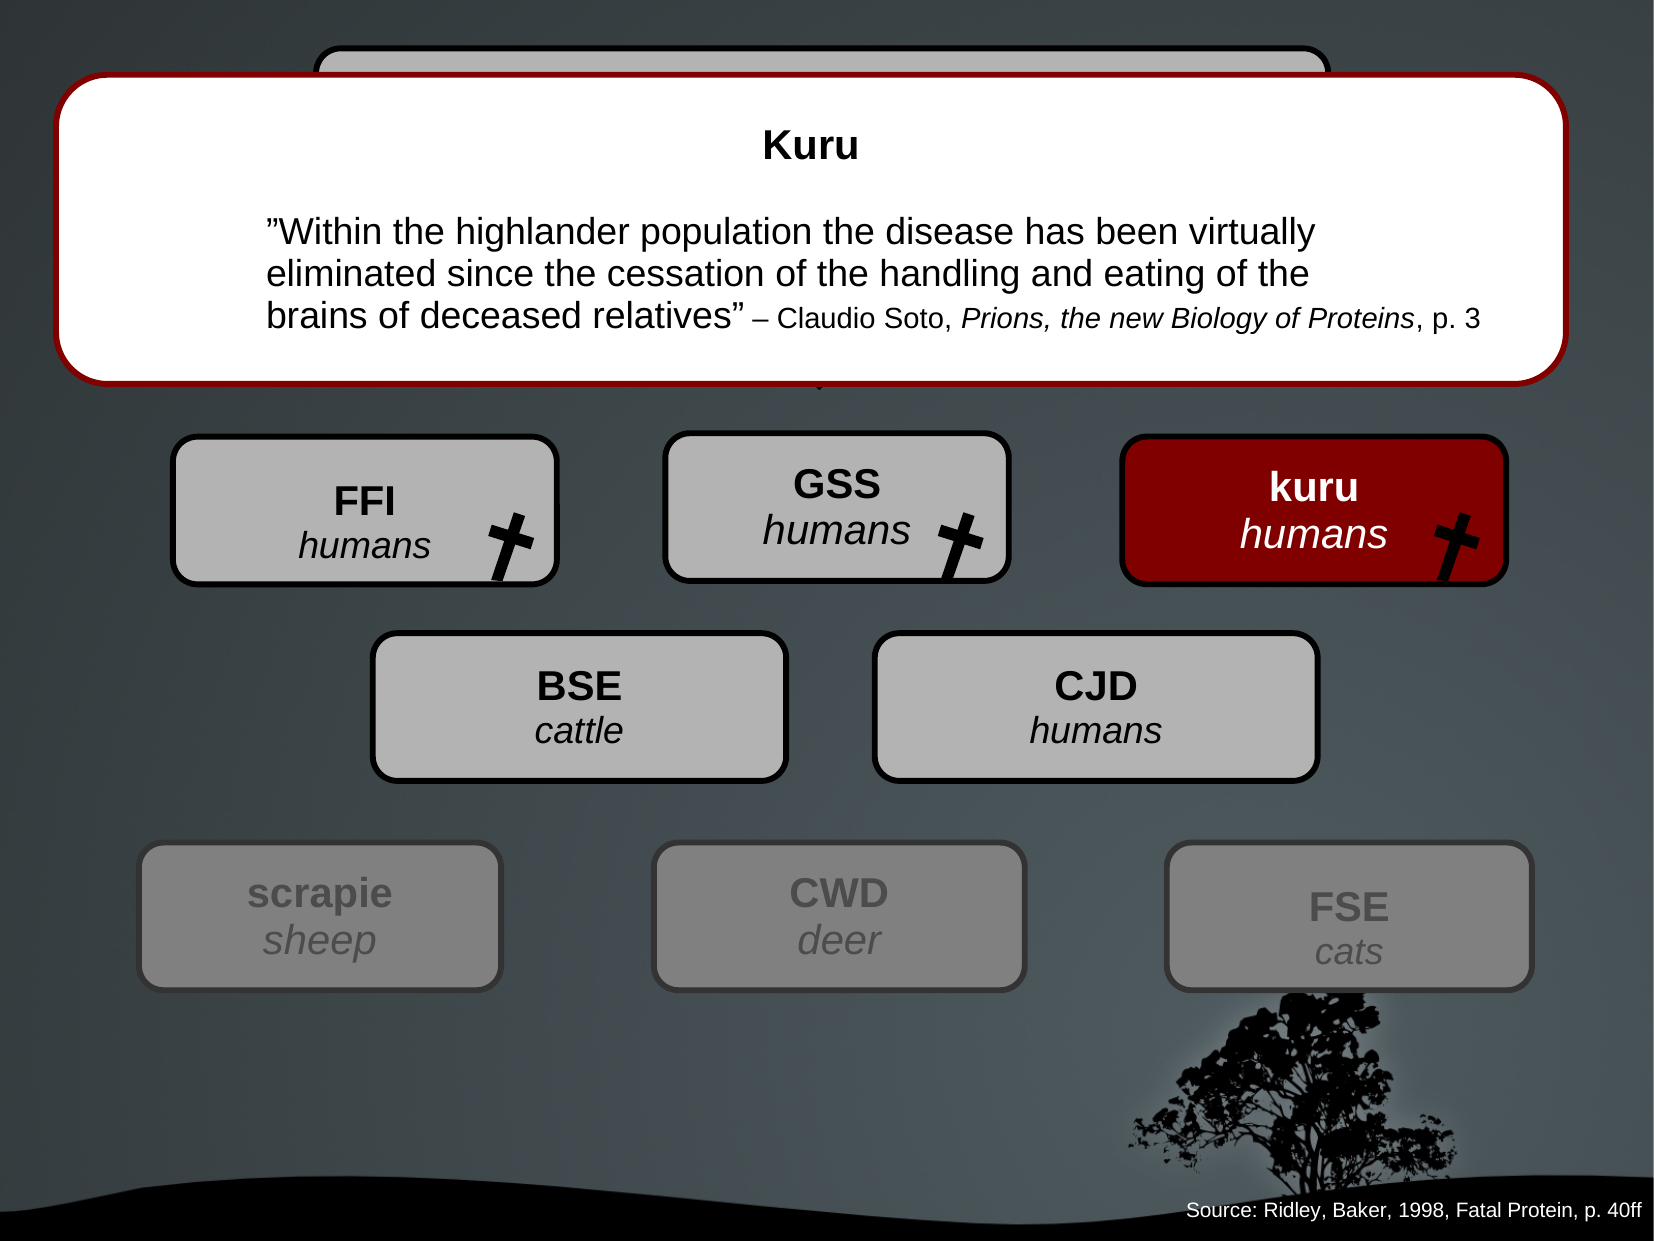

Kuru
”Within the highlander population the disease has been virtually
eliminated since the cessation of the handling and eating of the
brains of deceased relatives” – Claudio Soto, Prions, the new Biology of Proteins, p. 3
GSS
humans
kuru
humans
FFI
humans
BSE
cattle
CJD
humans
scrapie
sheep
CWD
deer
FSE
cats
Source: Ridley, Baker, 1998, Fatal Protein, p. 40ff